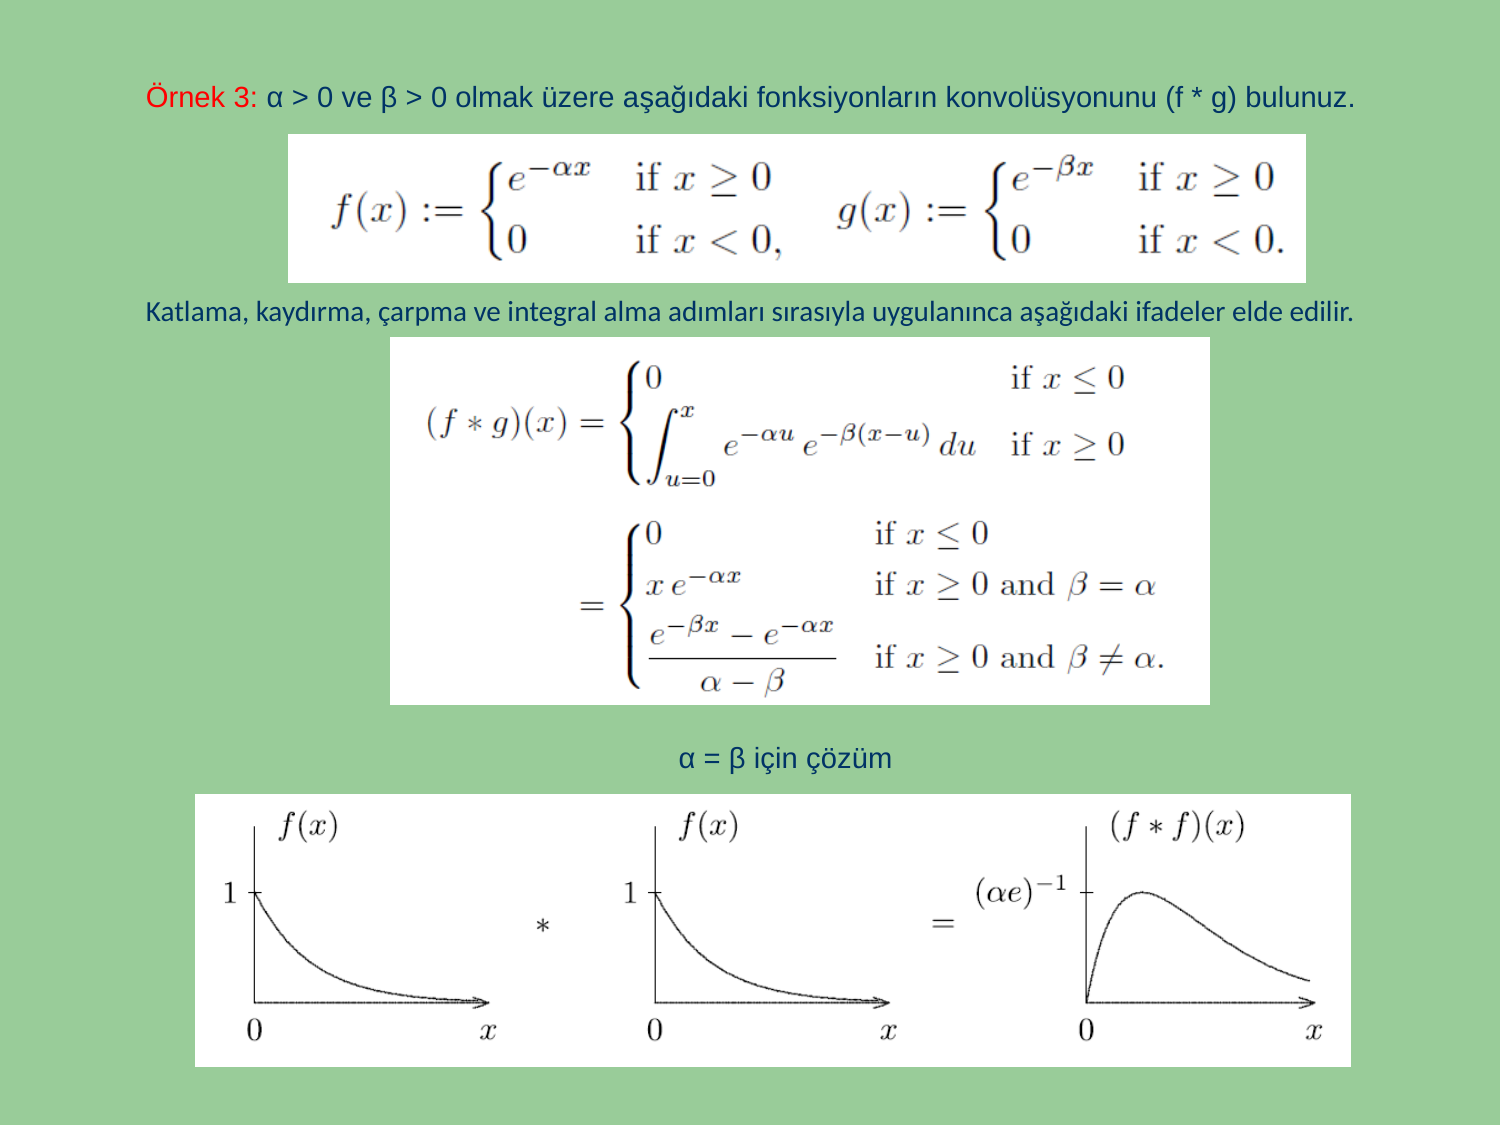

# Örnek 3: α > 0 ve β > 0 olmak üzere aşağıdaki fonksiyonların konvolüsyonunu (f * g) bulunuz.
Katlama, kaydırma, çarpma ve integral alma adımları sırasıyla uygulanınca aşağıdaki ifadeler elde edilir.
α = β için çözüm